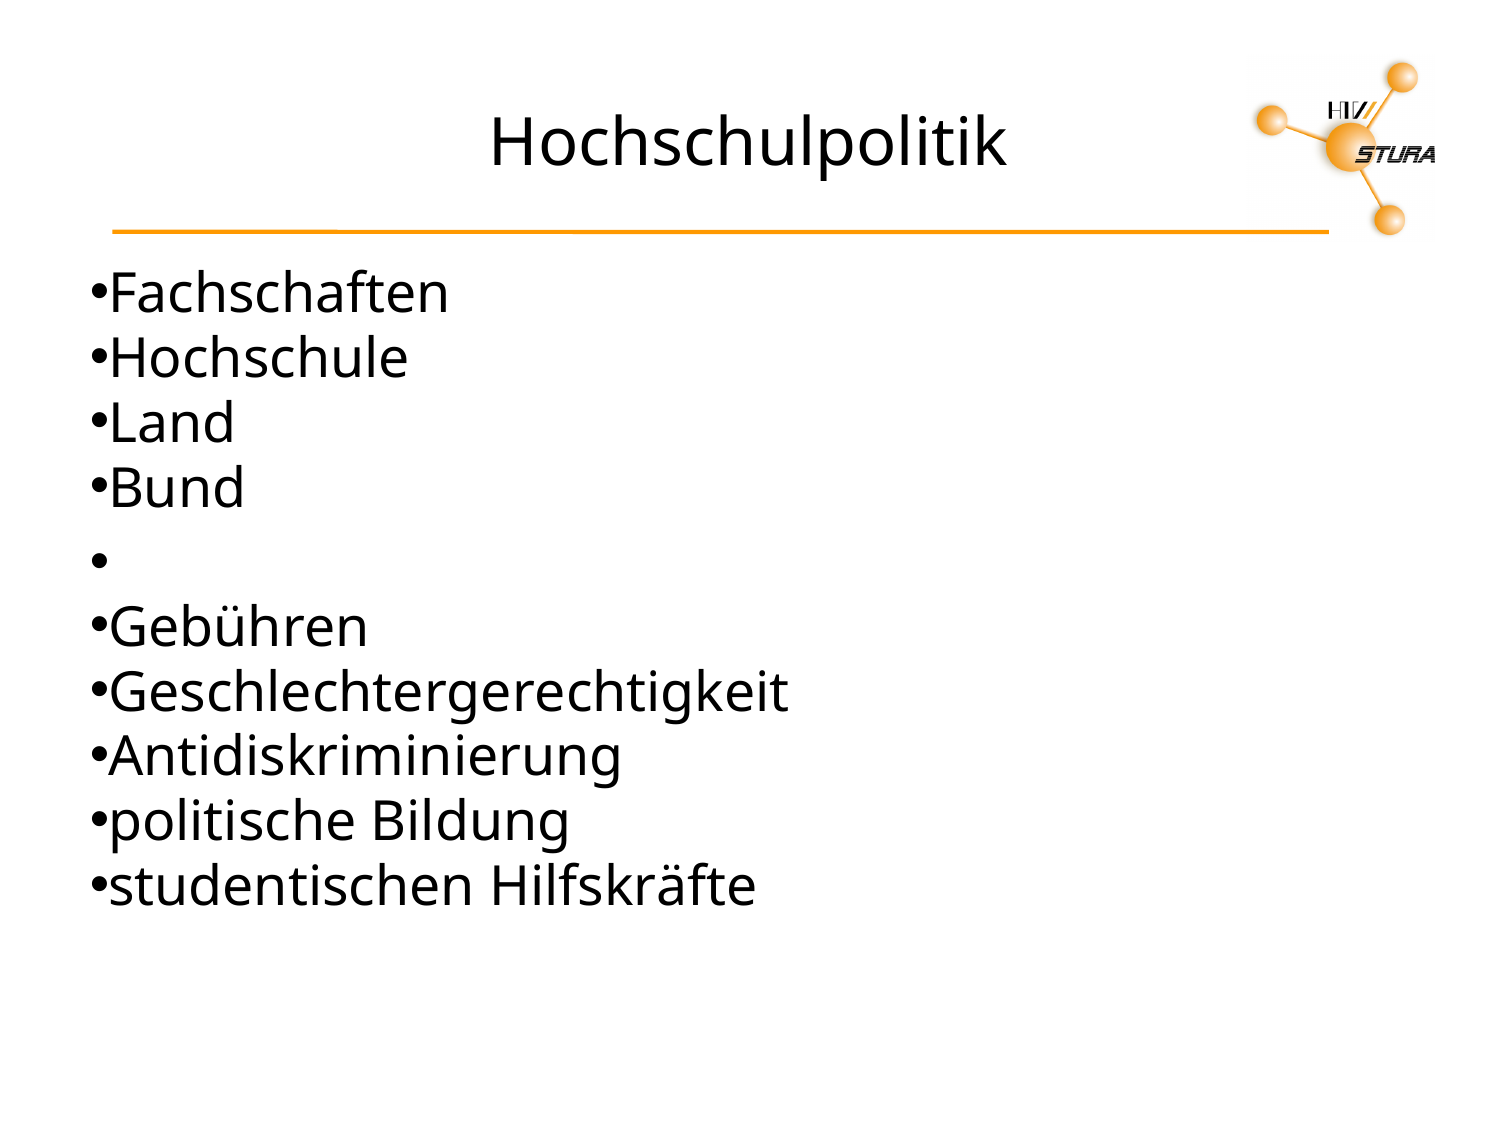

# Hochschulpolitik
Fachschaften
Hochschule
Land
Bund
Gebühren
Geschlechtergerechtigkeit
Antidiskriminierung
politische Bildung
studentischen Hilfskräfte